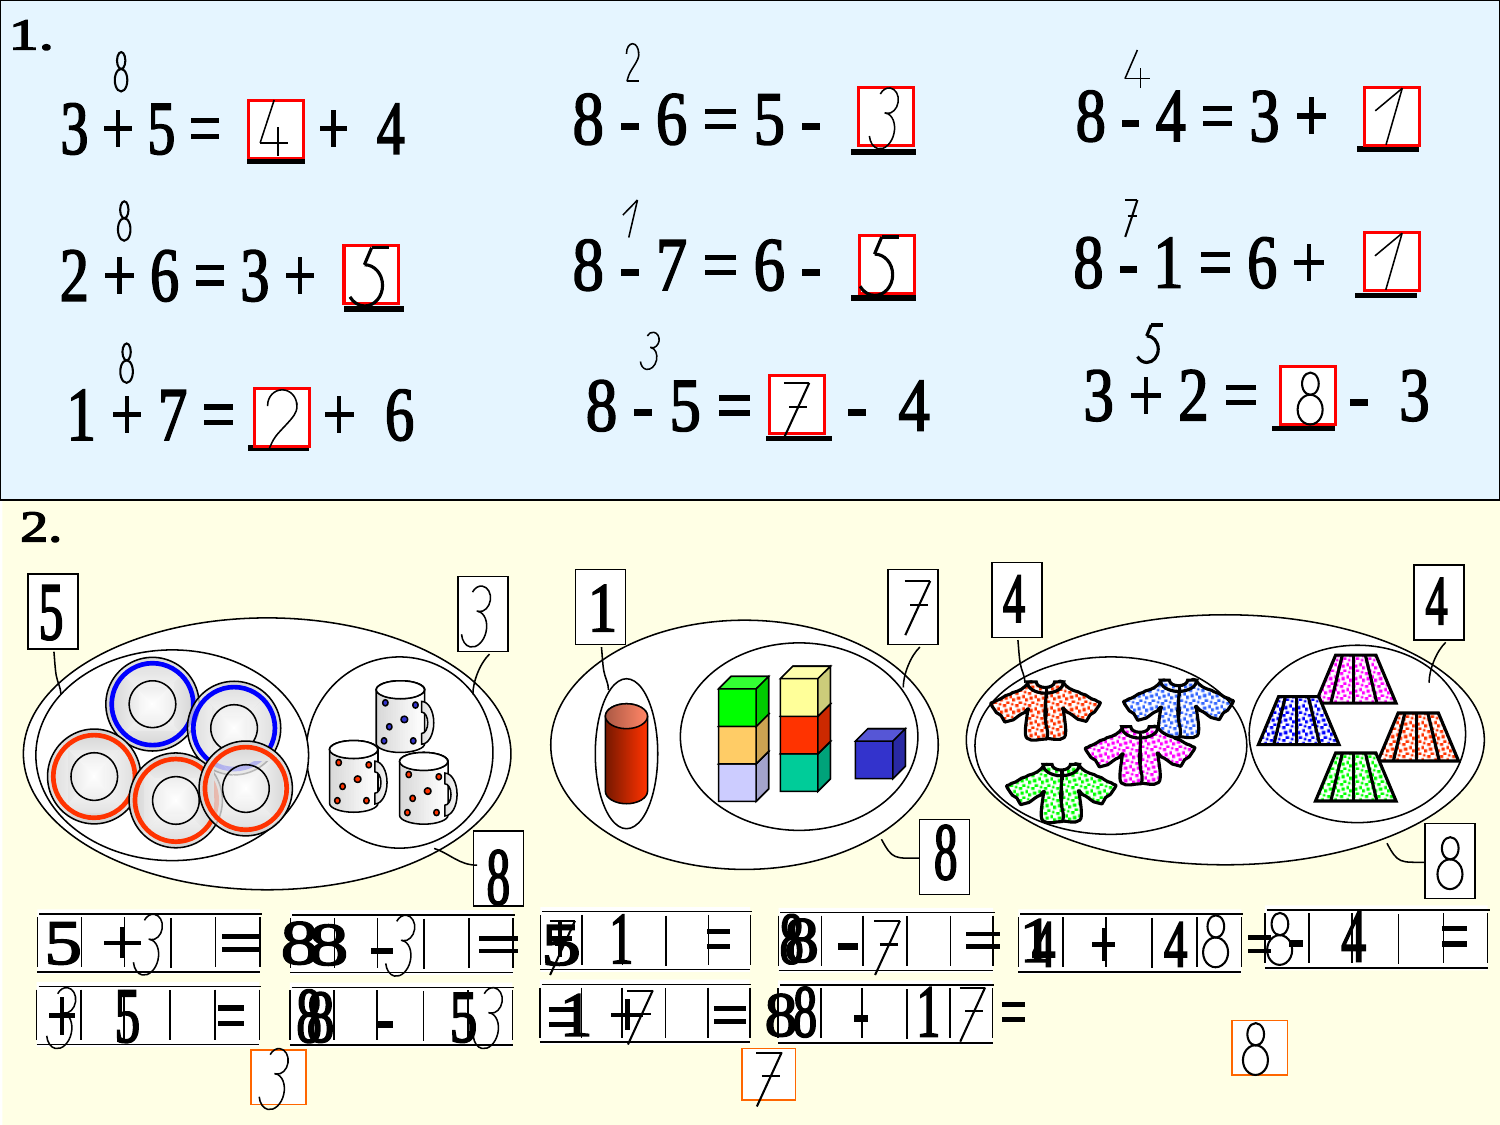

# Aplikační úlohy
1.
8 - 6 = 5 - __
8 - 4 = 3 + __
3 + 5 = __ + 4
8 - 1 = 6 + __
8 - 7 = 6 - __
2 + 6 = 3 + __
3 + 2 = __ - 3
8 - 5 = __ - 4
1 + 7 = __ + 6
2.
4
4
1
8
5
8
 - 4 = 4
 + 1 = 8
8 - = 1
5 + = 8
4 + 4 =
8 - = 5
8 - 1 =
 + 5 = 8
8 - 5 =
1 + = 8